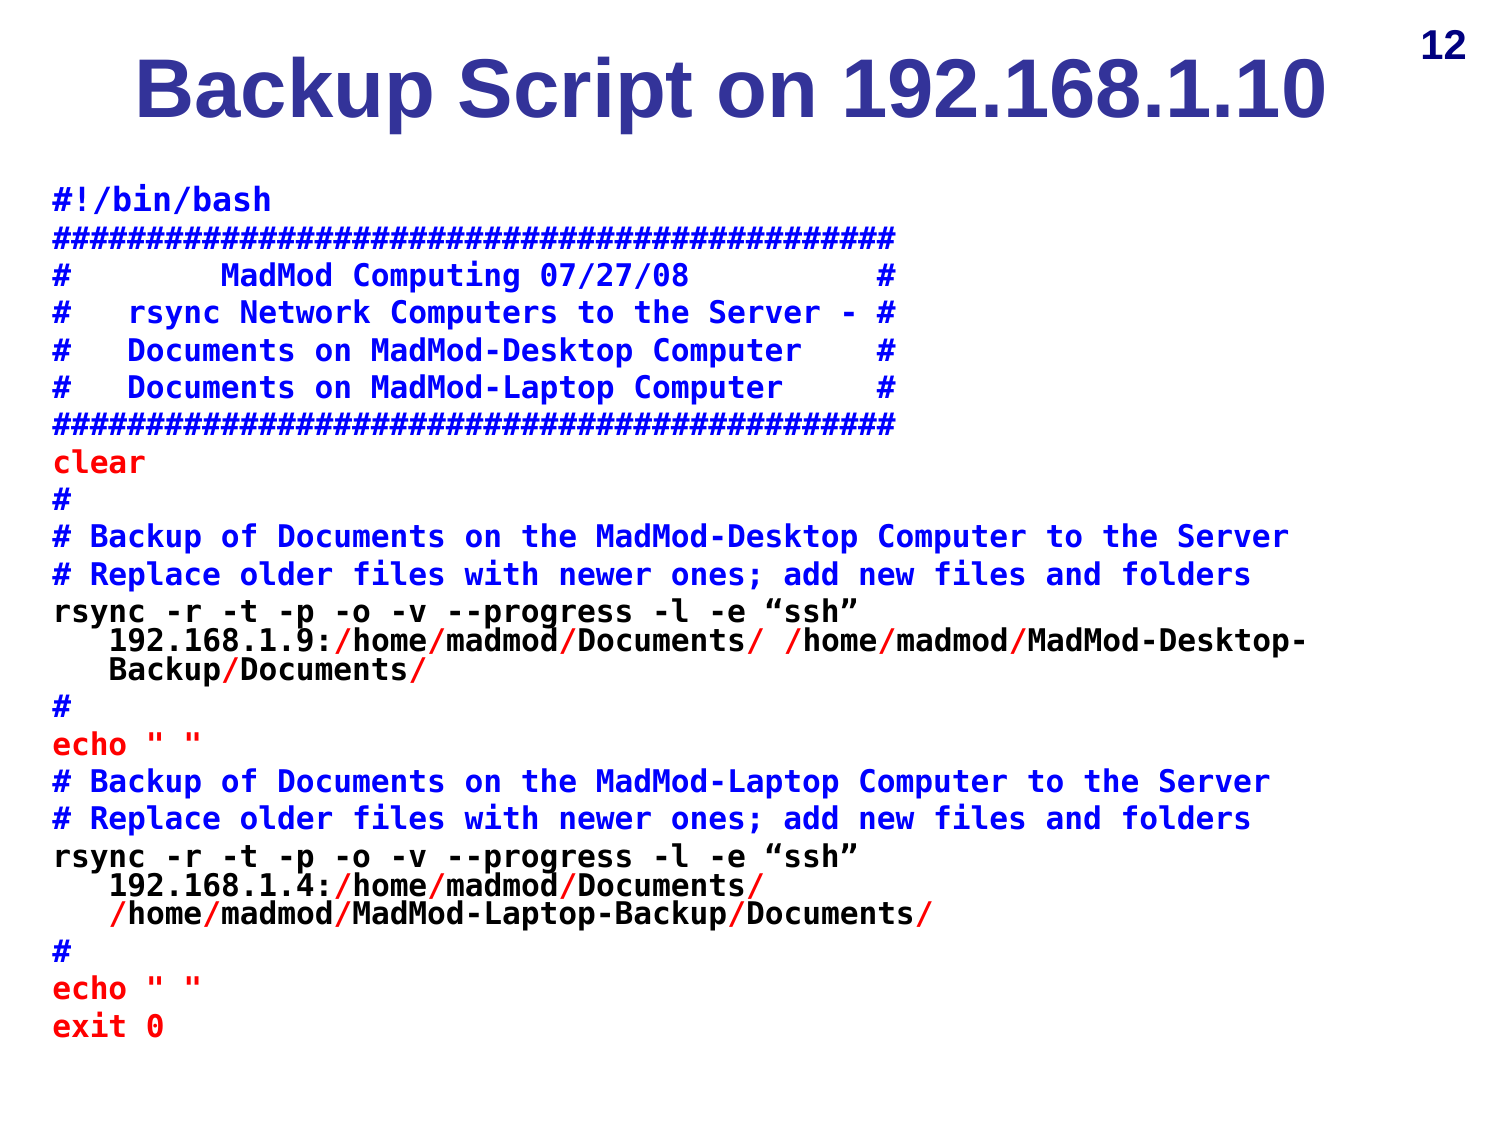

12
# Backup Script on 192.168.1.10
#!/bin/bash
#############################################
# MadMod Computing 07/27/08 #
# rsync Network Computers to the Server - #
# Documents on MadMod-Desktop Computer #
# Documents on MadMod-Laptop Computer #
#############################################
clear
#
# Backup of Documents on the MadMod-Desktop Computer to the Server
# Replace older files with newer ones; add new files and folders
rsync -r -t -p -o -v --progress -l -e “ssh” 192.168.1.9:/home/madmod/Documents/ /home/madmod/MadMod-Desktop-Backup/Documents/
#
echo " "
# Backup of Documents on the MadMod-Laptop Computer to the Server
# Replace older files with newer ones; add new files and folders
rsync -r -t -p -o -v --progress -l -e “ssh” 192.168.1.4:/home/madmod/Documents/ /home/madmod/MadMod-Laptop-Backup/Documents/
#
echo " "
exit 0